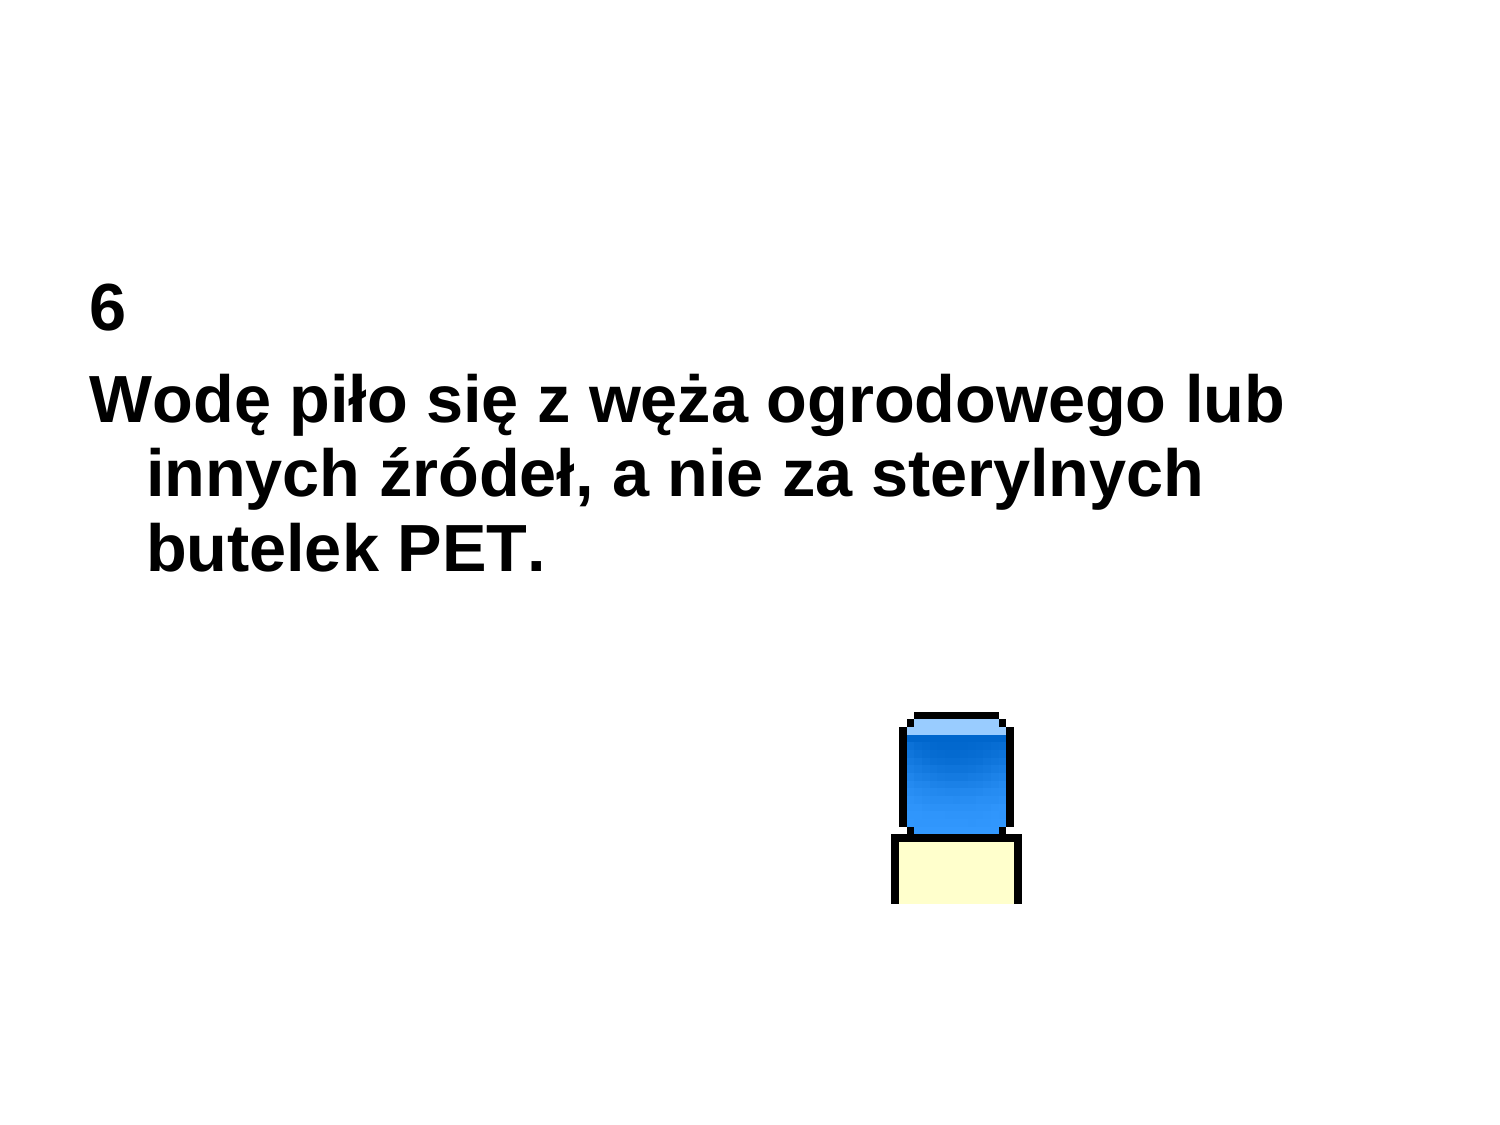

# 6
Wodę piło się z węża ogrodowego lub innych źródeł, a nie za sterylnych butelek PET.